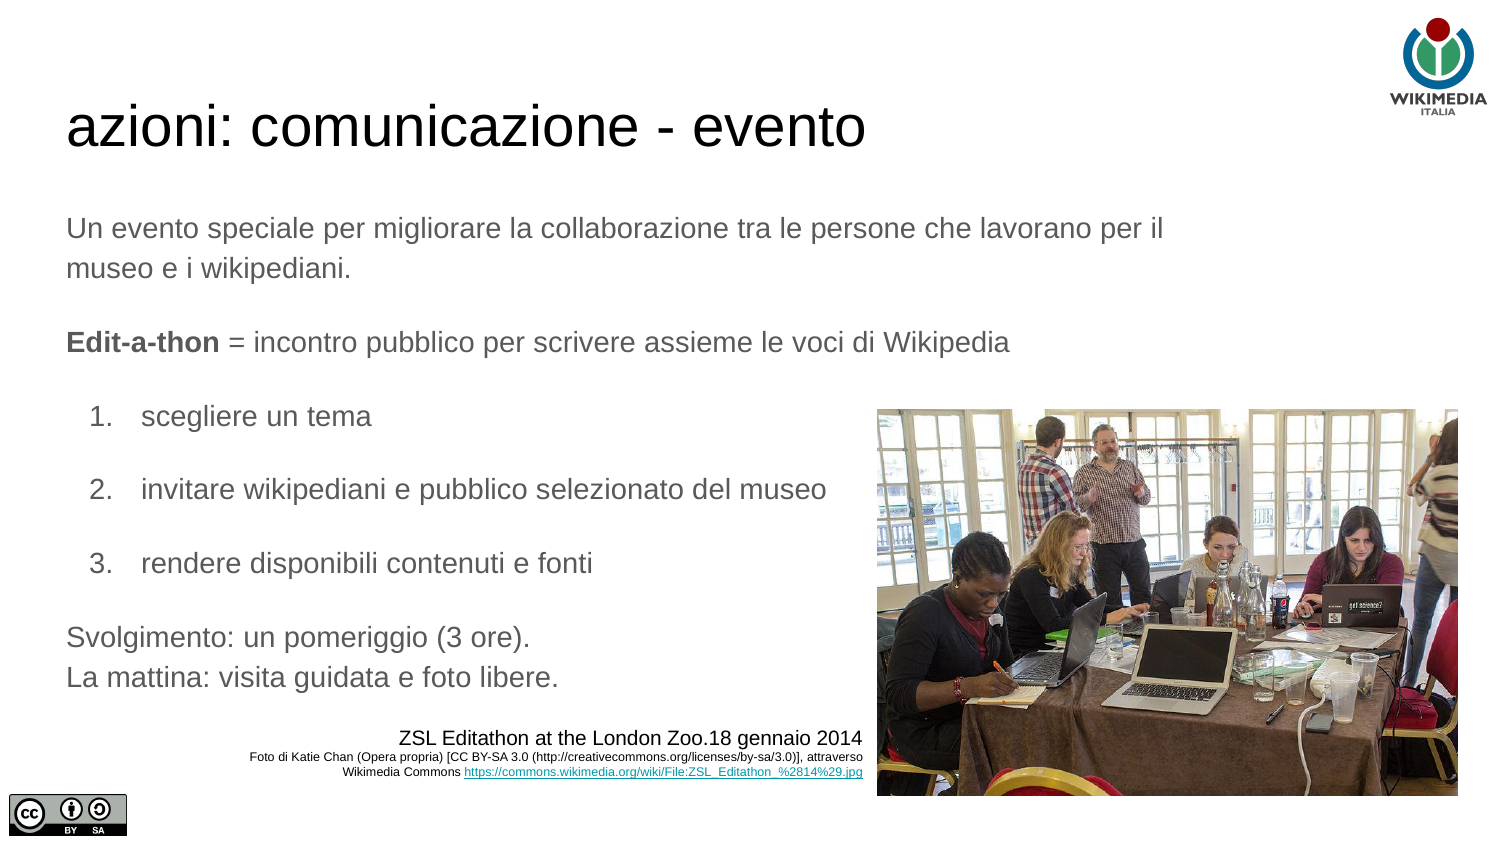

# azioni: comunicazione - evento
Un evento speciale per migliorare la collaborazione tra le persone che lavorano per il museo e i wikipediani.
Edit-a-thon = incontro pubblico per scrivere assieme le voci di Wikipedia
scegliere un tema
invitare wikipediani e pubblico selezionato del museo
rendere disponibili contenuti e fonti
Svolgimento: un pomeriggio (3 ore).
La mattina: visita guidata e foto libere.
ZSL Editathon at the London Zoo.18 gennaio 2014
Foto di Katie Chan (Opera propria) [CC BY-SA 3.0 (http://creativecommons.org/licenses/by-sa/3.0)], attraverso Wikimedia Commons https://commons.wikimedia.org/wiki/File:ZSL_Editathon_%2814%29.jpg